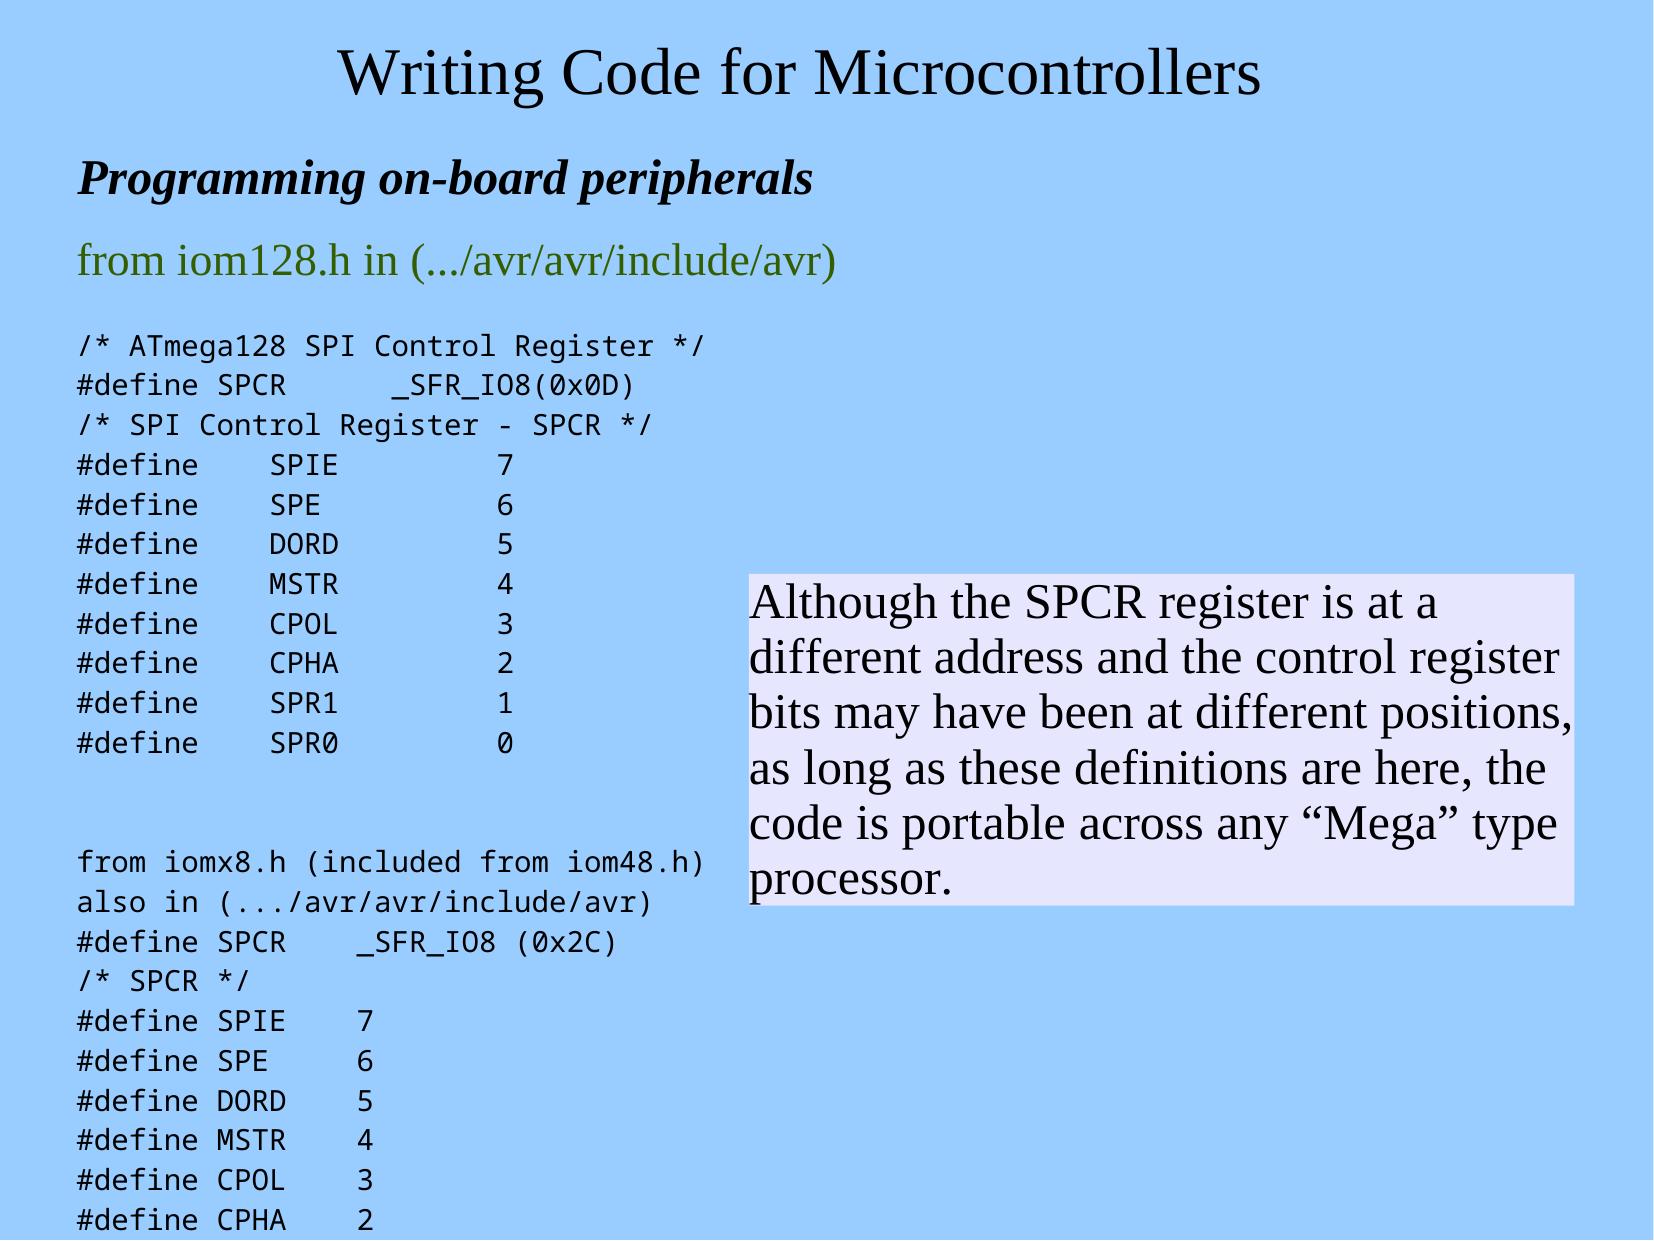

Writing Code for Microcontrollers
Programming on-board peripherals
from iom128.h in (.../avr/avr/include/avr)
/* ATmega128 SPI Control Register */
#define SPCR _SFR_IO8(0x0D)
/* SPI Control Register - SPCR */
#define SPIE 7
#define SPE 6
#define DORD 5
#define MSTR 4
#define CPOL 3
#define CPHA 2
#define SPR1 1
#define SPR0 0
from iomx8.h (included from iom48.h)
also in (.../avr/avr/include/avr)
#define SPCR _SFR_IO8 (0x2C)
/* SPCR */
#define SPIE 7
#define SPE 6
#define DORD 5
#define MSTR 4
#define CPOL 3
#define CPHA 2
#define SPR1 1
#define SPR0 0
Although the SPCR register is at a
different address and the control register
bits may have been at different positions,
as long as these definitions are here, the
code is portable across any “Mega” type
processor.